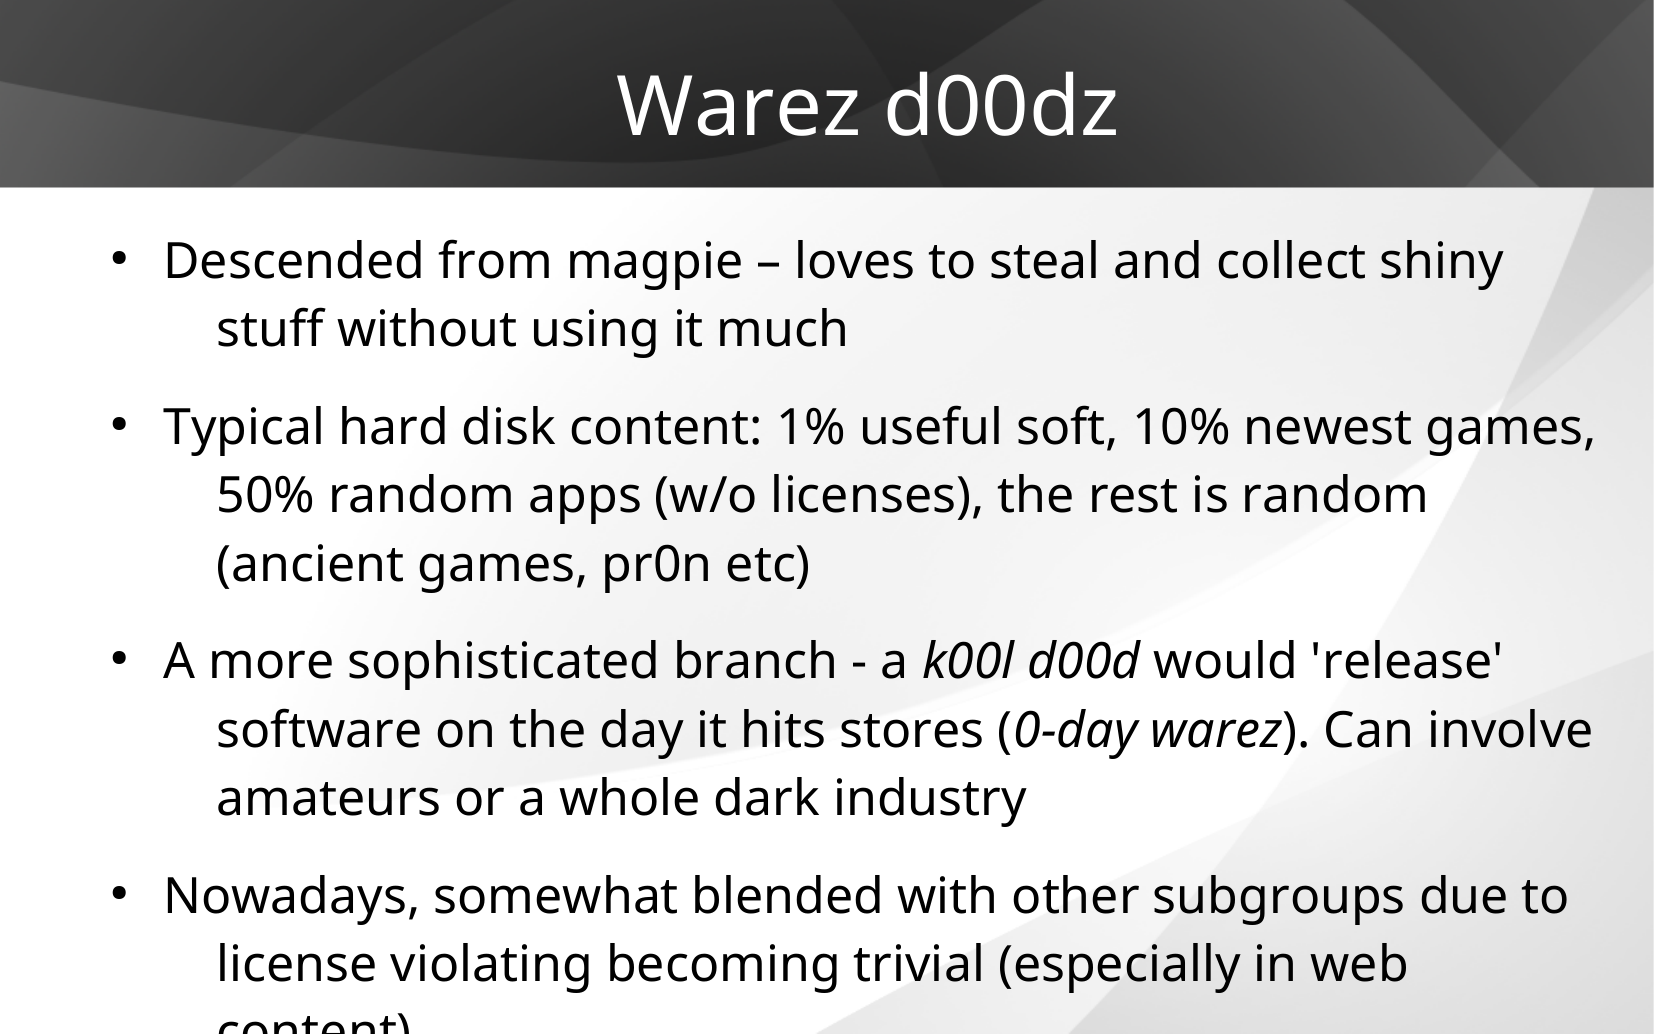

# Warez d00dz
Descended from magpie – loves to steal and collect shiny stuff without using it much
Typical hard disk content: 1% useful soft, 10% newest games, 50% random apps (w/o licenses), the rest is random (ancient games, pr0n etc)
A more sophisticated branch - a k00l d00d would 'release' software on the day it hits stores (0-day warez). Can involve amateurs or a whole dark industry
Nowadays, somewhat blended with other subgroups due to license violating becoming trivial (especially in web content)